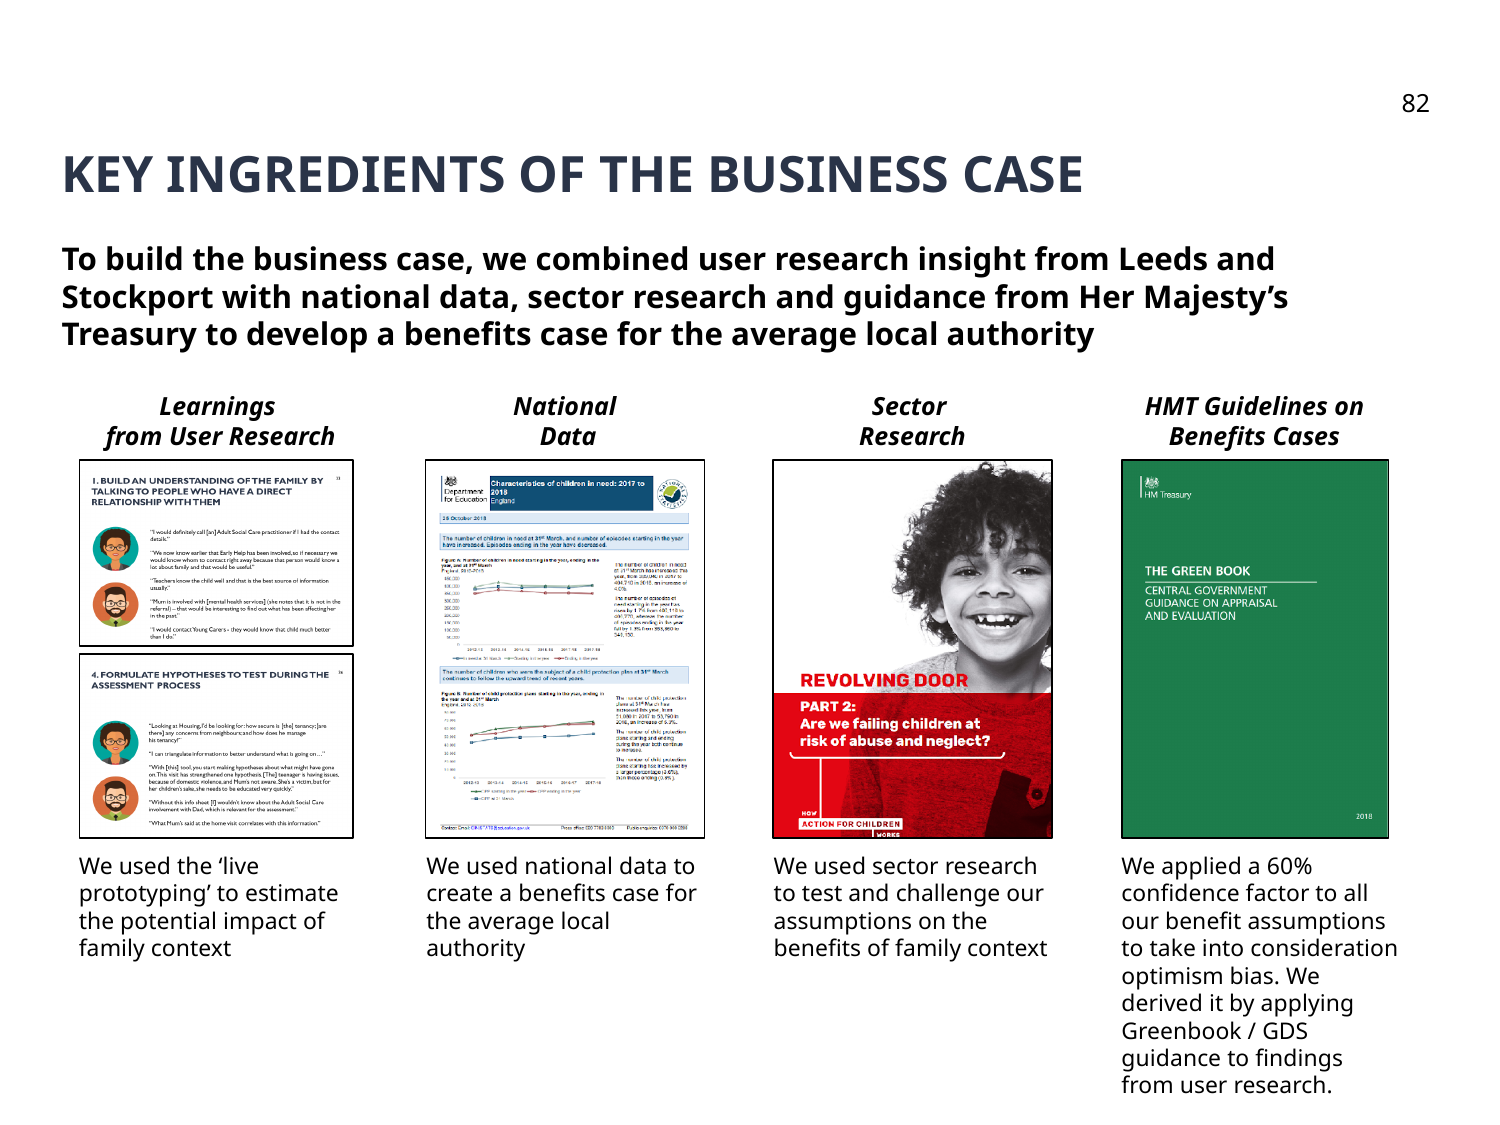

KEY INGREDIENTS OF THE BUSINESS CASE
To build the business case, we combined user research insight from Leeds and Stockport with national data, sector research and guidance from Her Majesty’s Treasury to develop a benefits case for the average local authority
Learnings
 from User Research
We used the ‘live prototyping’ to estimate the potential impact of family context
National
 Data
We used national data to create a benefits case for the average local authority
Sector
Research
We used sector research to test and challenge our assumptions on the benefits of family context
HMT Guidelines on Benefits Cases
We applied a 60% confidence factor to all our benefit assumptions to take into consideration optimism bias. We derived it by applying Greenbook / GDS guidance to findings from user research.